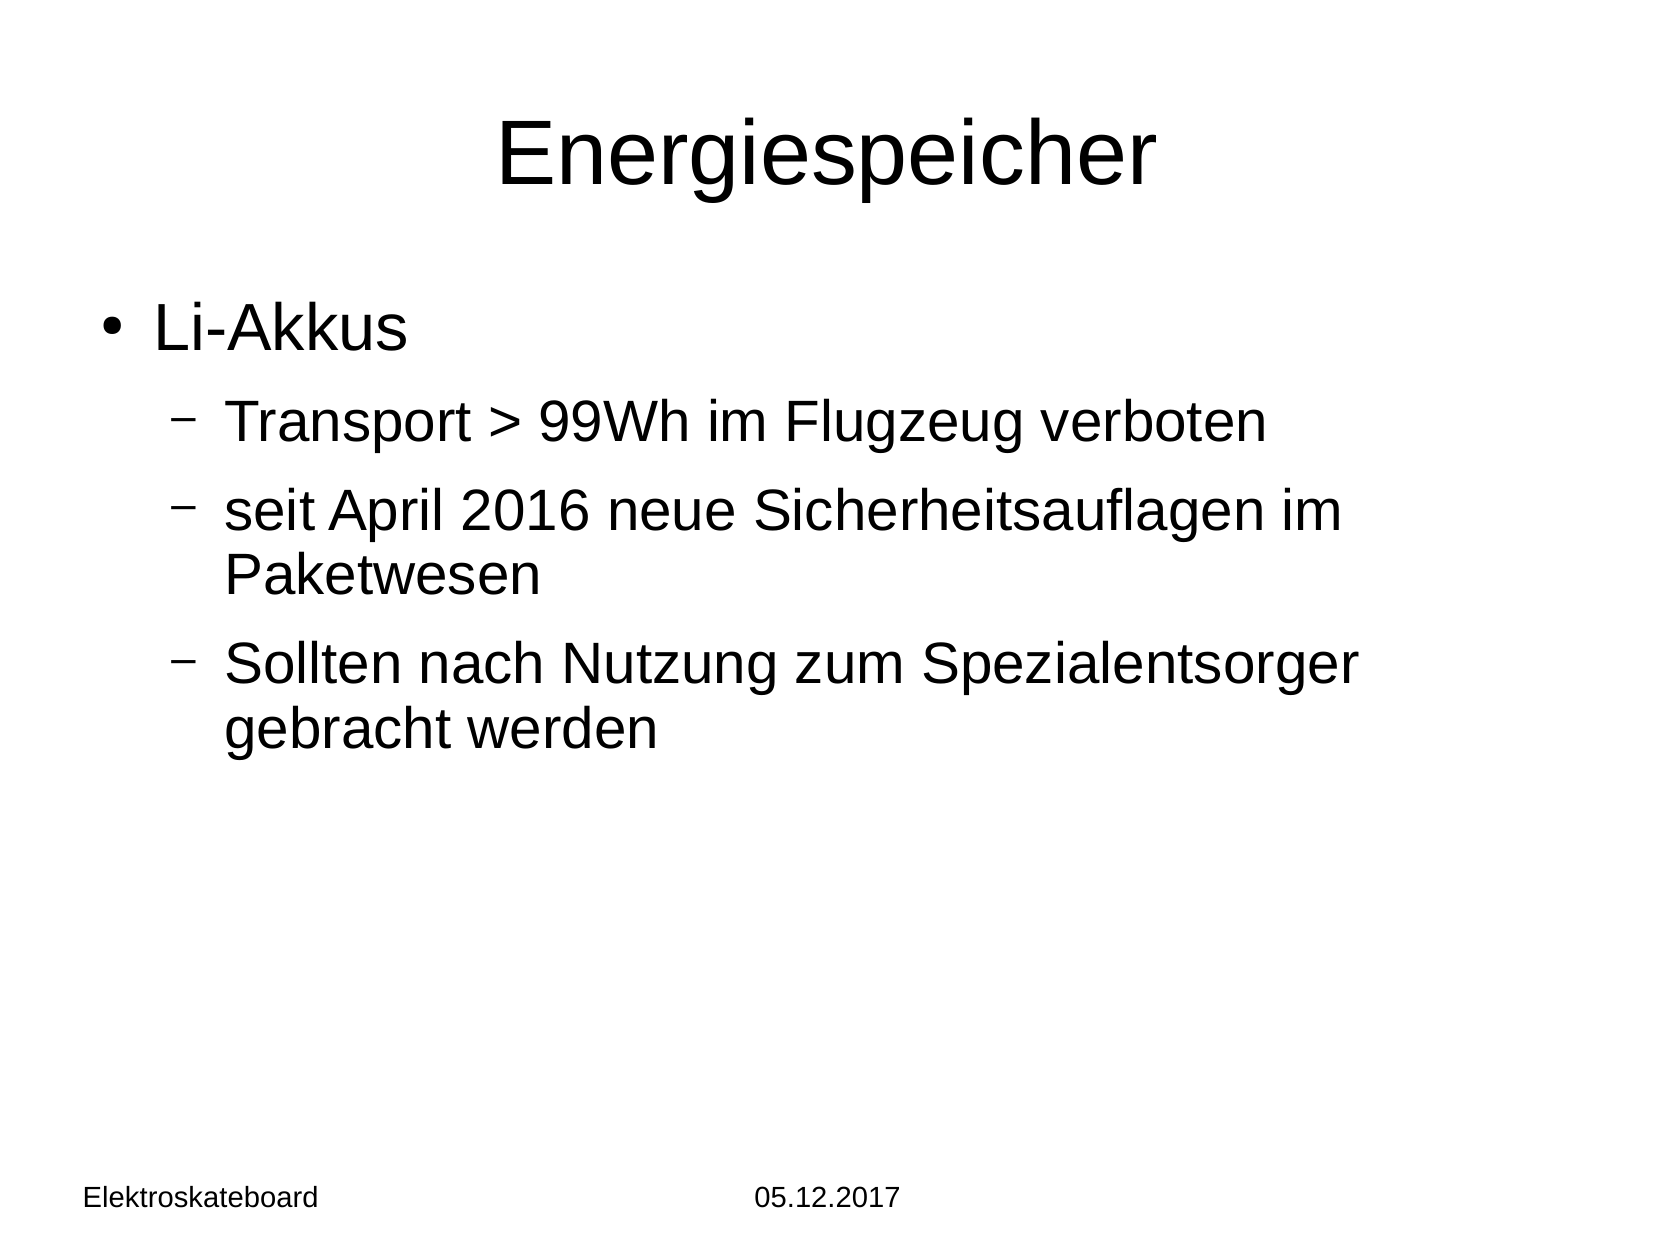

# Energiespeicher
Li-Akkus
Transport > 99Wh im Flugzeug verboten
seit April 2016 neue Sicherheitsauflagen im Paketwesen
Sollten nach Nutzung zum Spezialentsorger gebracht werden